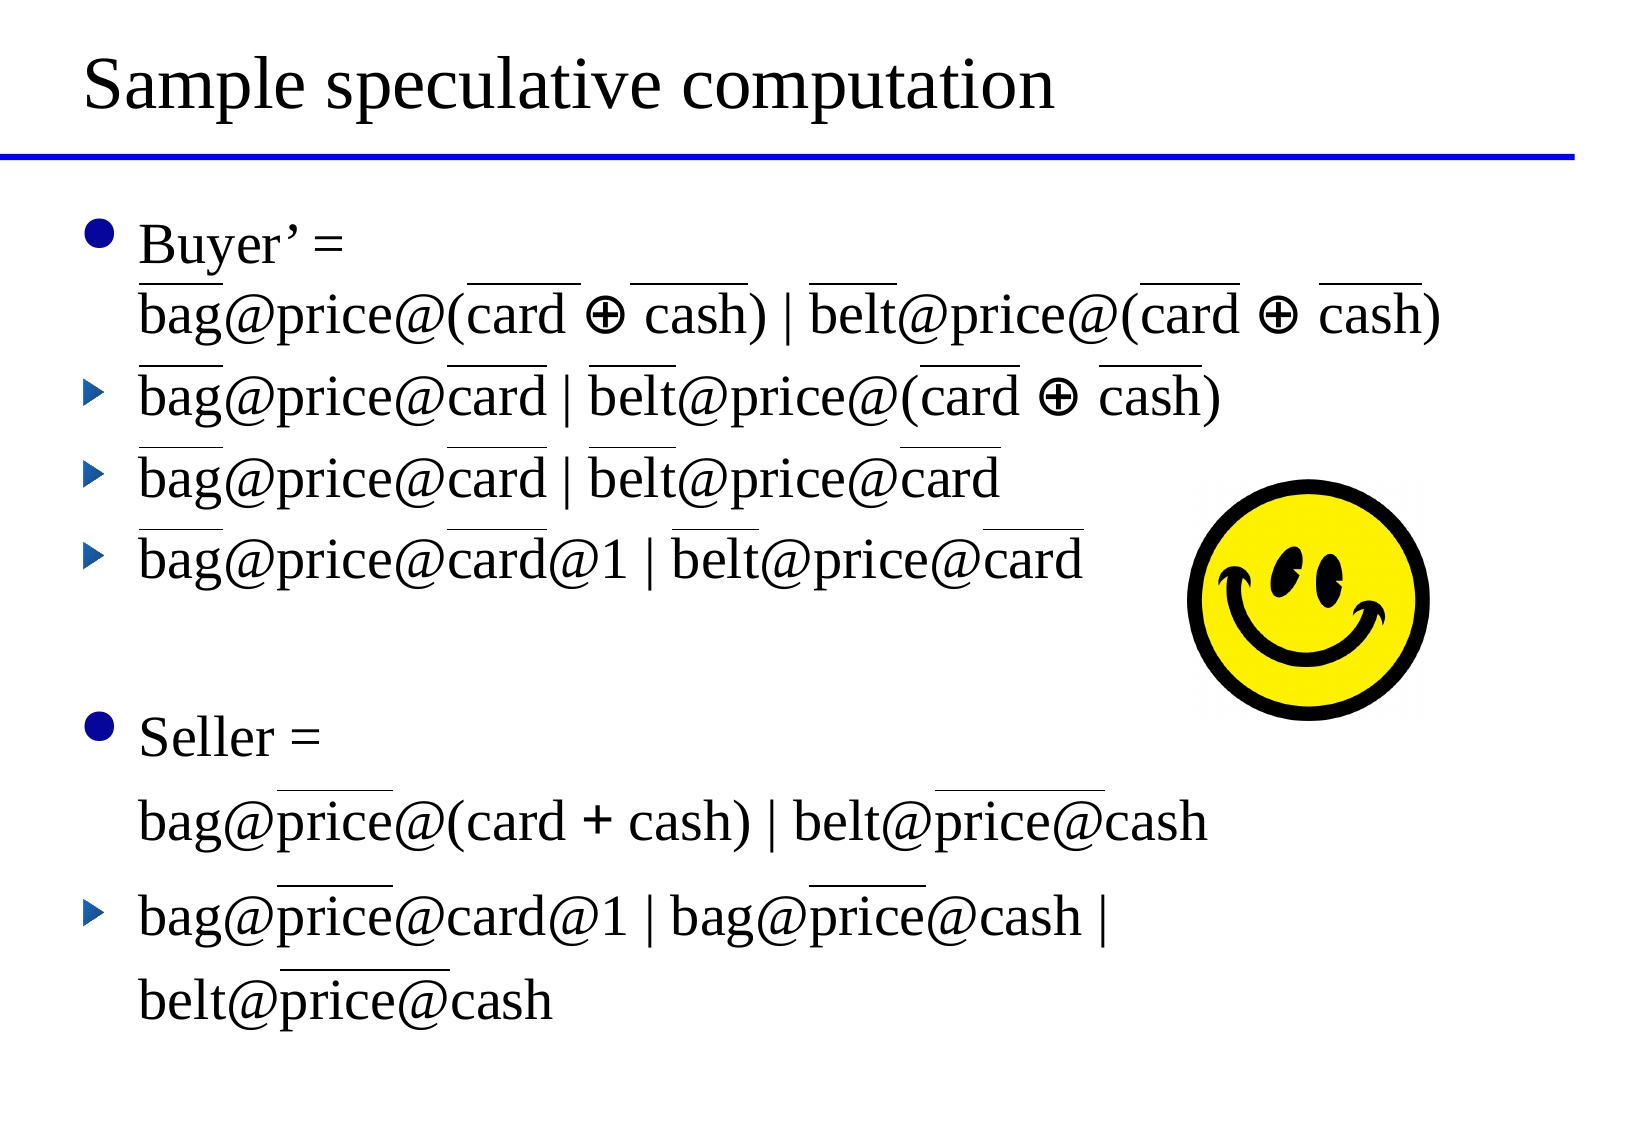

# Sample speculative computation
Buyer’ =
bag@price@(card ⊕ cash) | belt@price@(card ⊕ cash)
bag@price@card | belt@price@(card ⊕ cash)
bag@price@card | belt@price@card
bag@price@card@1 | belt@price@card
Seller =
bag@price@(card + cash) | belt@price@cash
bag@price@card@1 | bag@price@cash | belt@price@cash